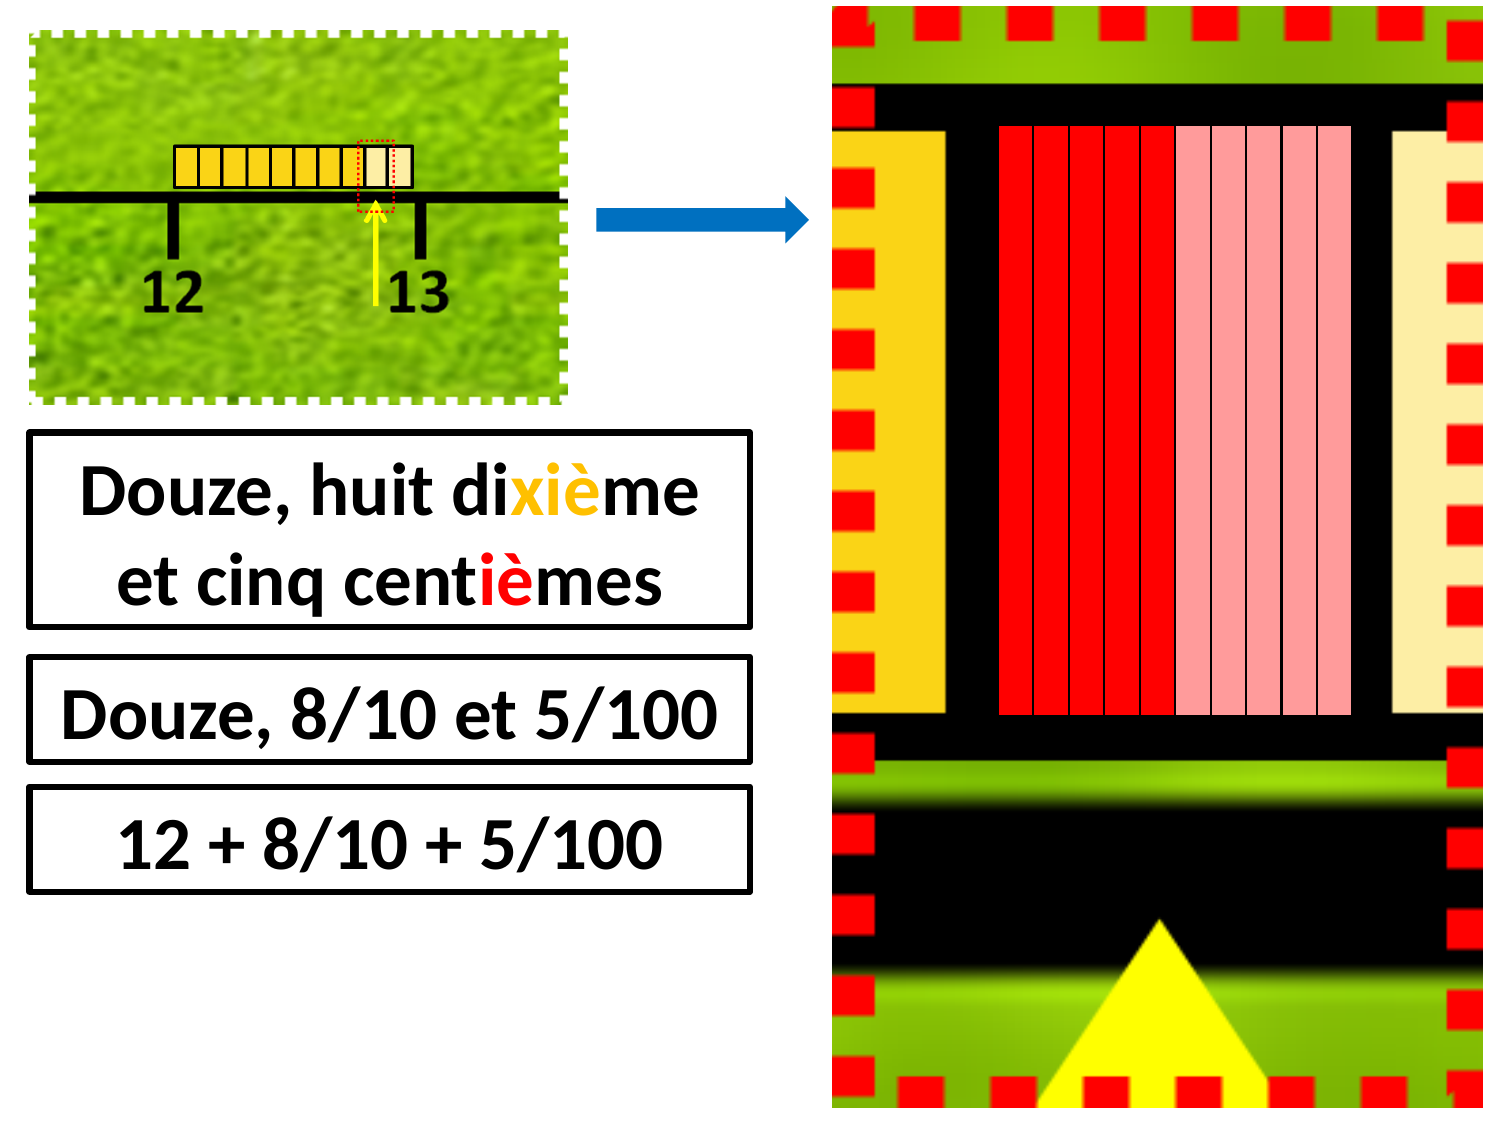

Douze, huit dixième et cinq centièmes
Douze, 8/10 et 5/100
12 + 8/10 + 5/100